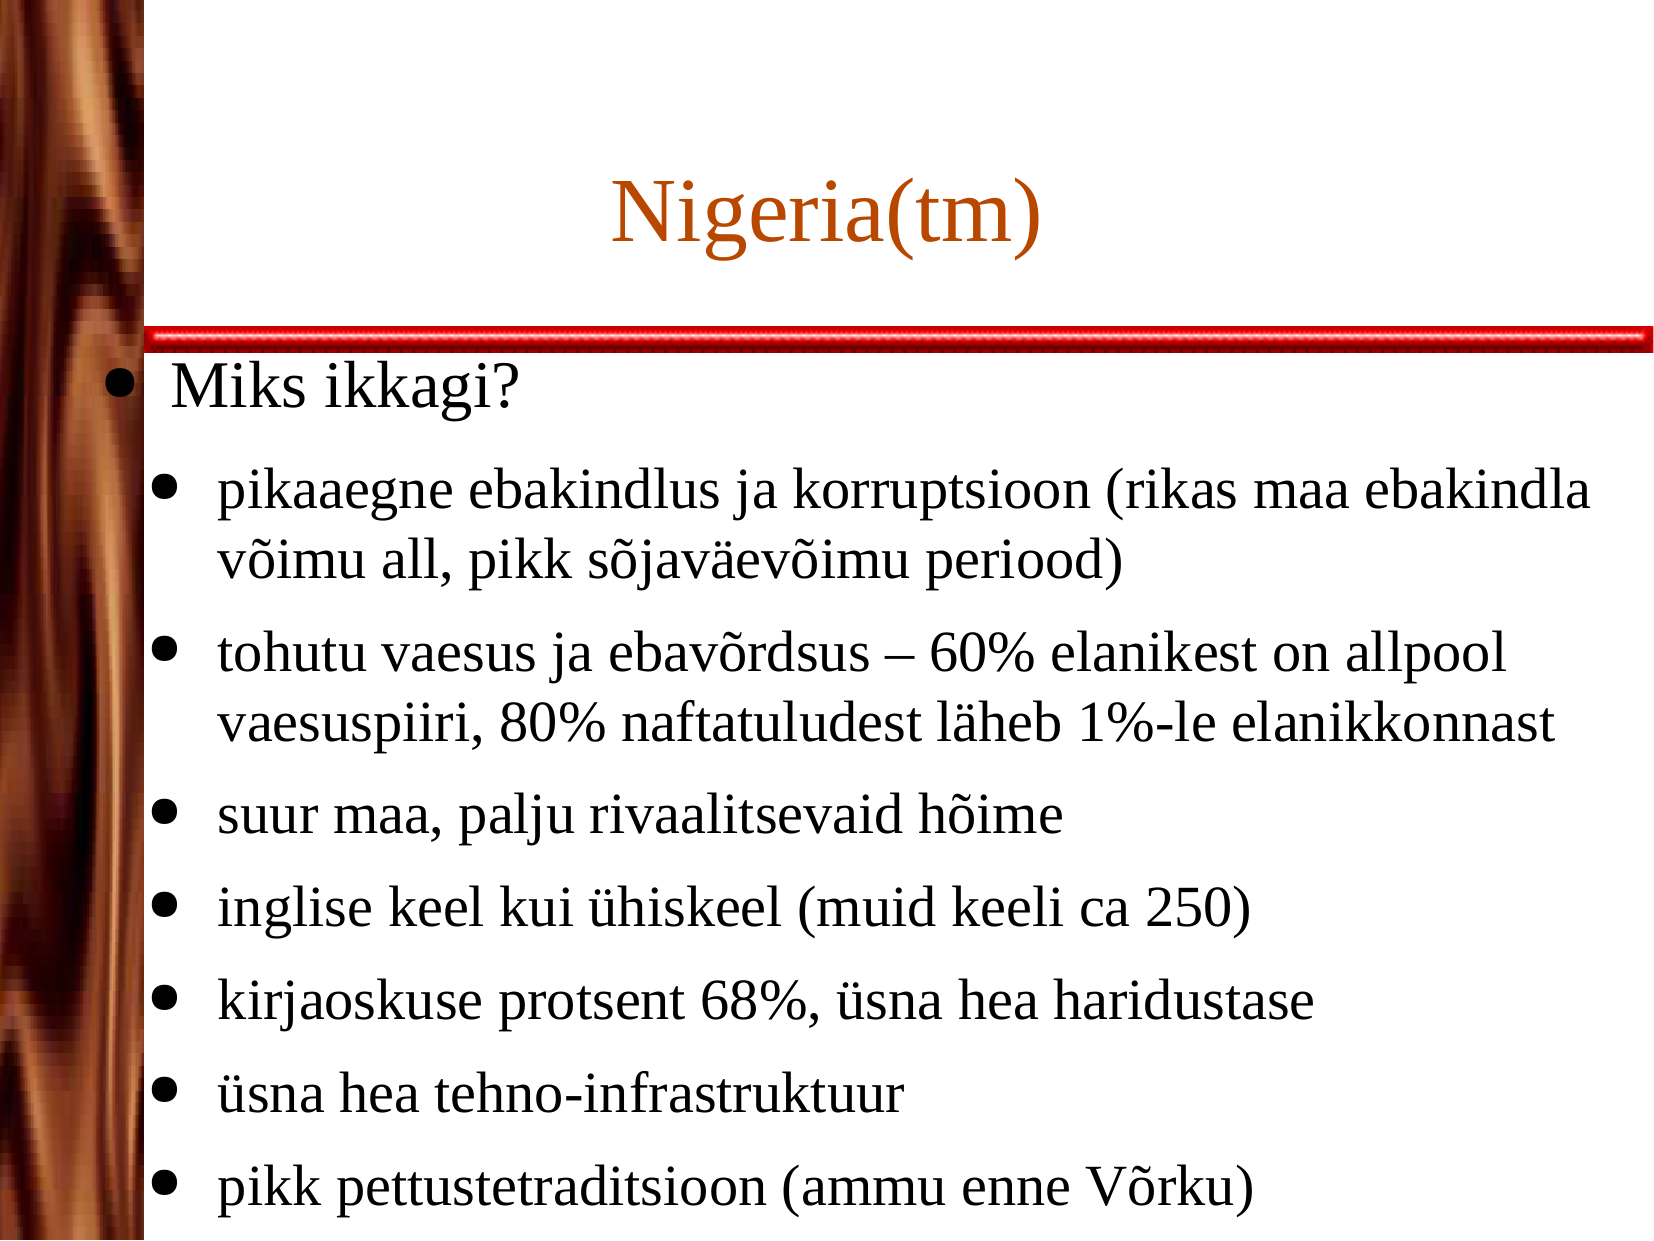

# Nigeria(tm)
Miks ikkagi?
pikaaegne ebakindlus ja korruptsioon (rikas maa ebakindla võimu all, pikk sõjaväevõimu periood)
tohutu vaesus ja ebavõrdsus – 60% elanikest on allpool vaesuspiiri, 80% naftatuludest läheb 1%-le elanikkonnast
suur maa, palju rivaalitsevaid hõime
inglise keel kui ühiskeel (muid keeli ca 250)
kirjaoskuse protsent 68%, üsna hea haridustase
üsna hea tehno-infrastruktuur
pikk pettustetraditsioon (ammu enne Võrku)